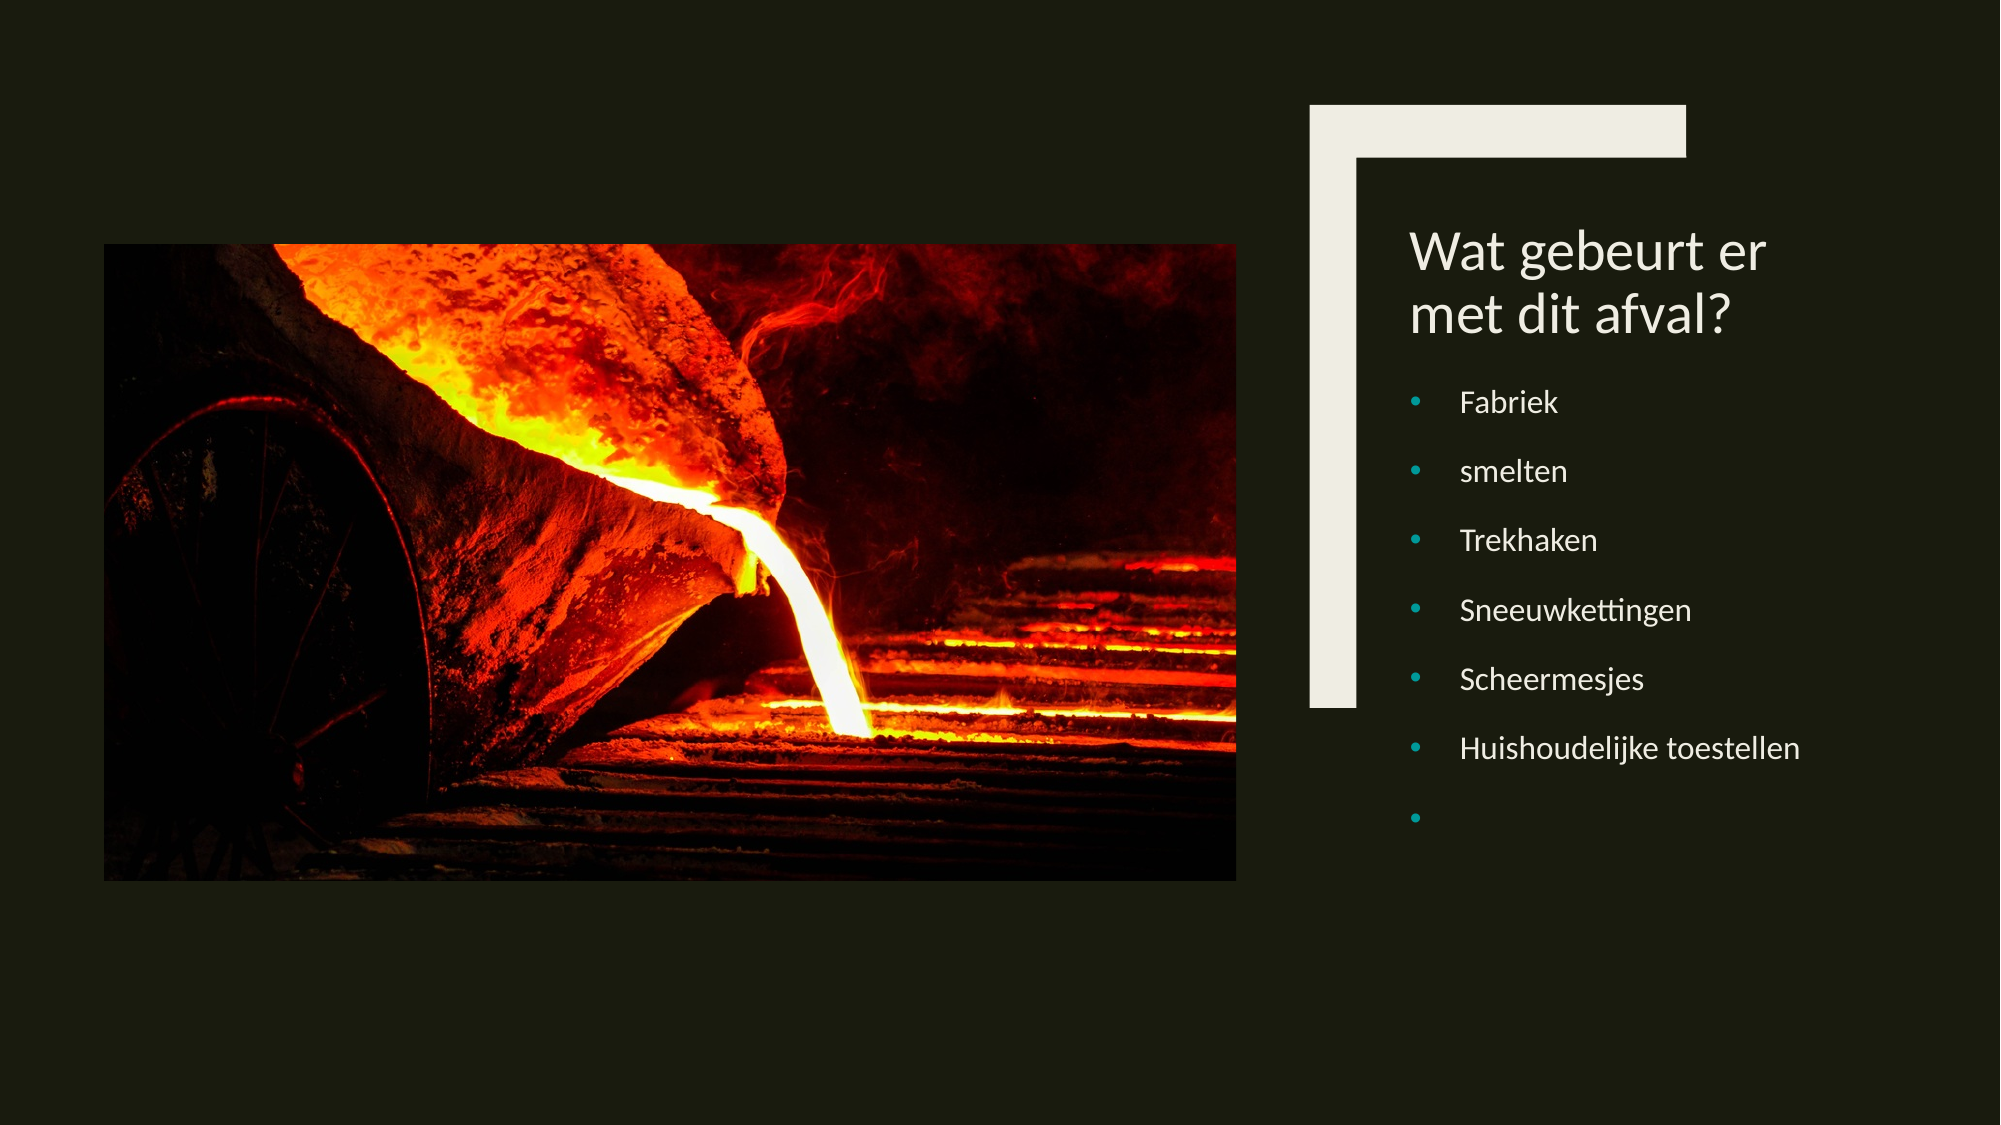

# Wat gebeurt er met dit afval?
Fabriek
smelten
Trekhaken
Sneeuwkettingen
Scheermesjes
Huishoudelijke toestellen